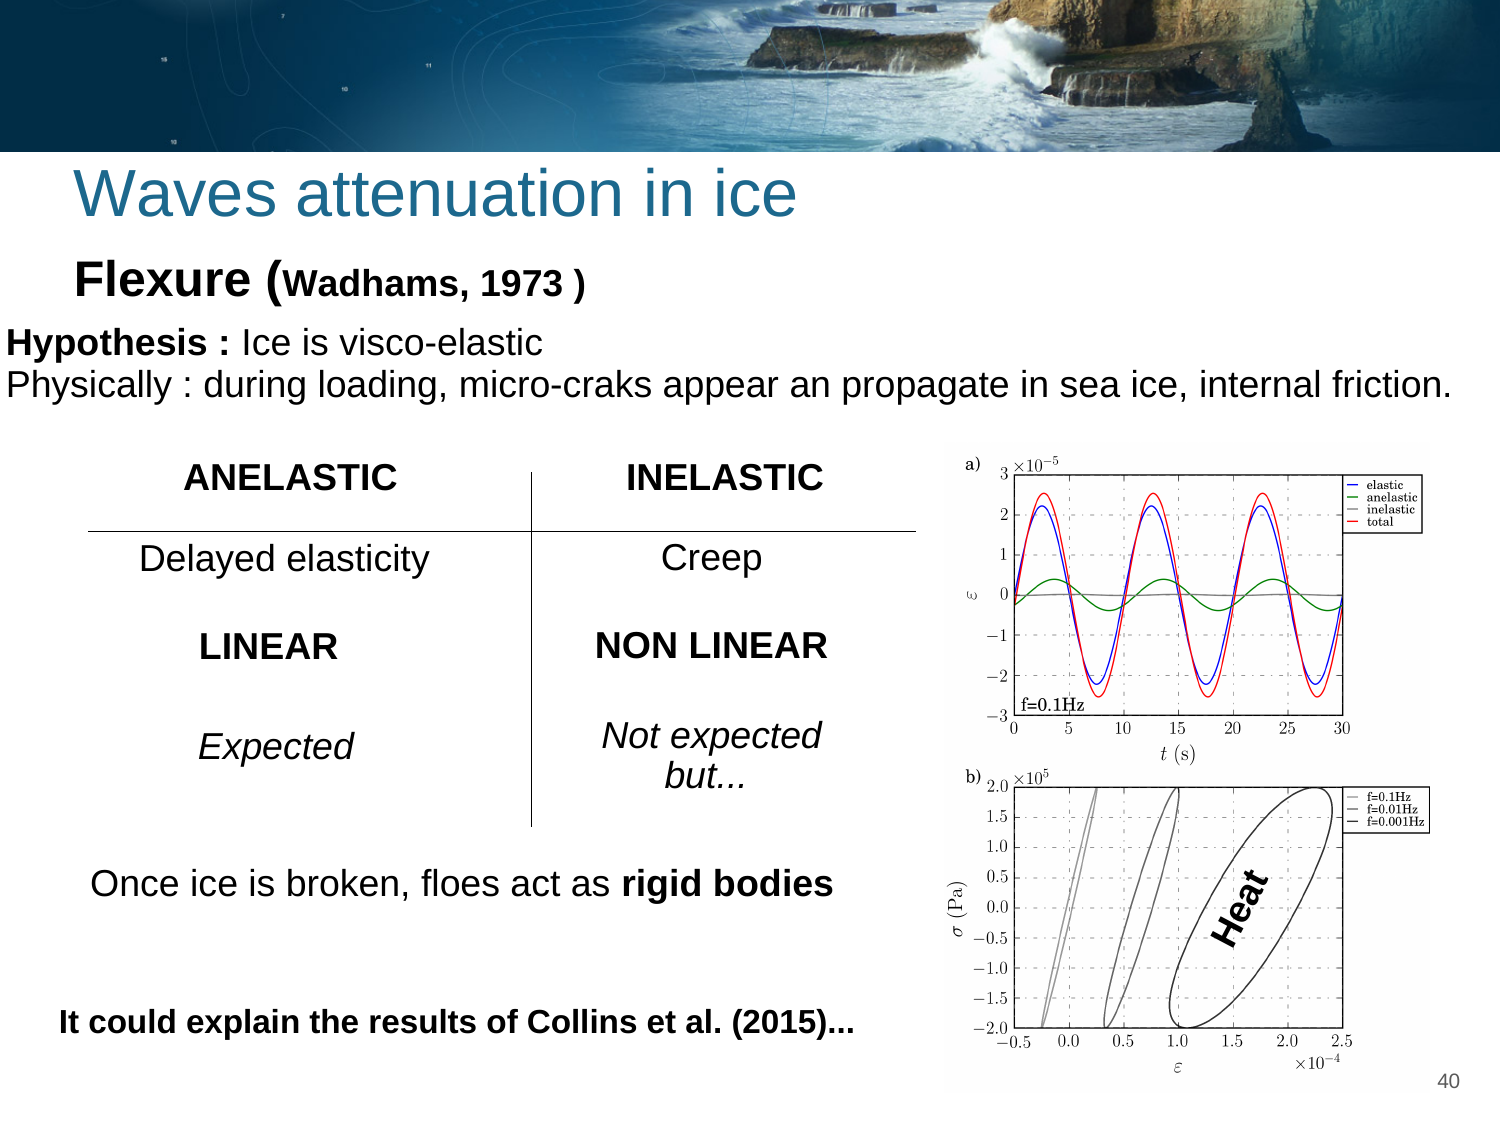

# Waves attenuation in ice
Flexure (Wadhams, 1973 )
Hypothesis : Ice is visco-elastic
Physically : during loading, micro-craks appear an propagate in sea ice, internal friction.
ANELASTIC
INELASTIC
Creep
Delayed elasticity
NON LINEAR
LINEAR
Not expected
but...
Expected
Heat
 Once ice is broken, floes act as rigid bodies
It could explain the results of Collins et al. (2015)...